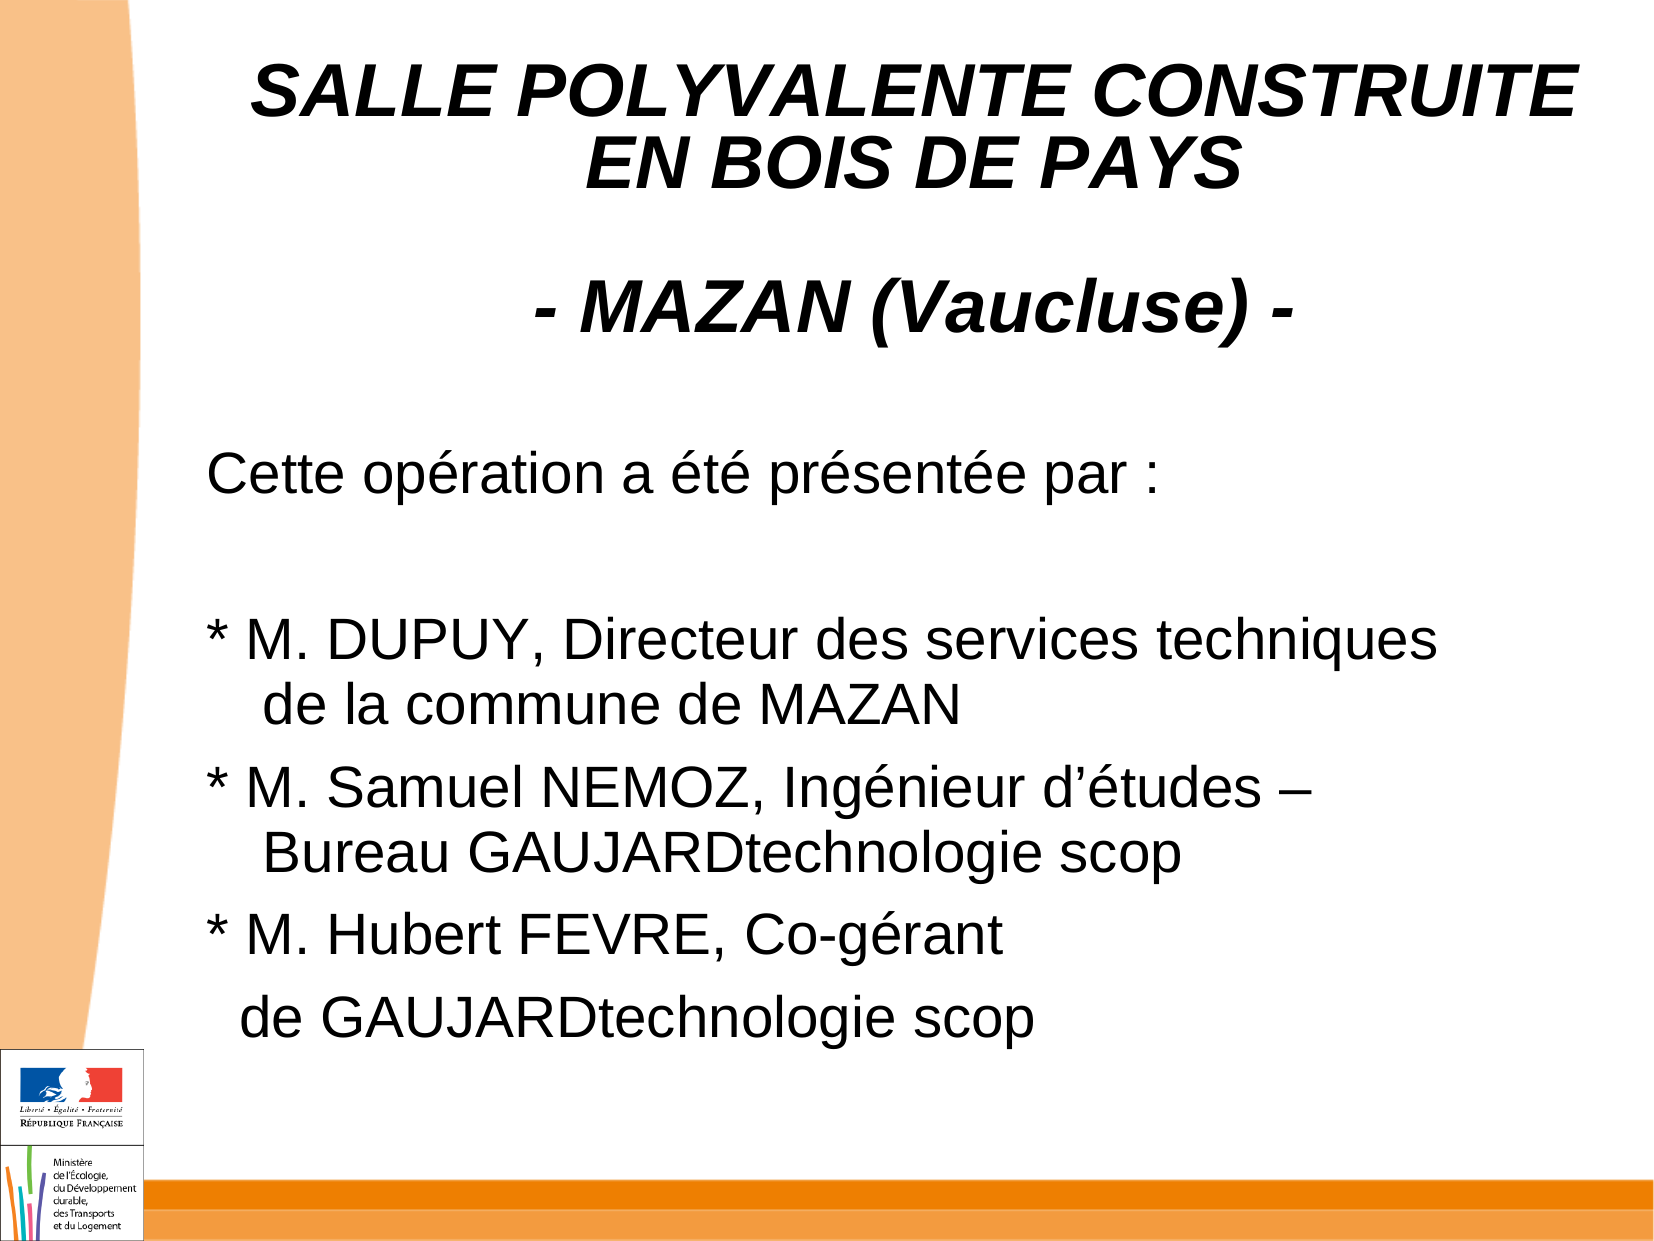

# SALLE POLYVALENTE CONSTRUITE EN BOIS DE PAYS - MAZAN (Vaucluse) -
Cette opération a été présentée par :
* M. DUPUY, Directeur des services techniques de la commune de MAZAN
* M. Samuel NEMOZ, Ingénieur d’études – Bureau GAUJARDtechnologie scop
* M. Hubert FEVRE, Co-gérant
 de GAUJARDtechnologie scop